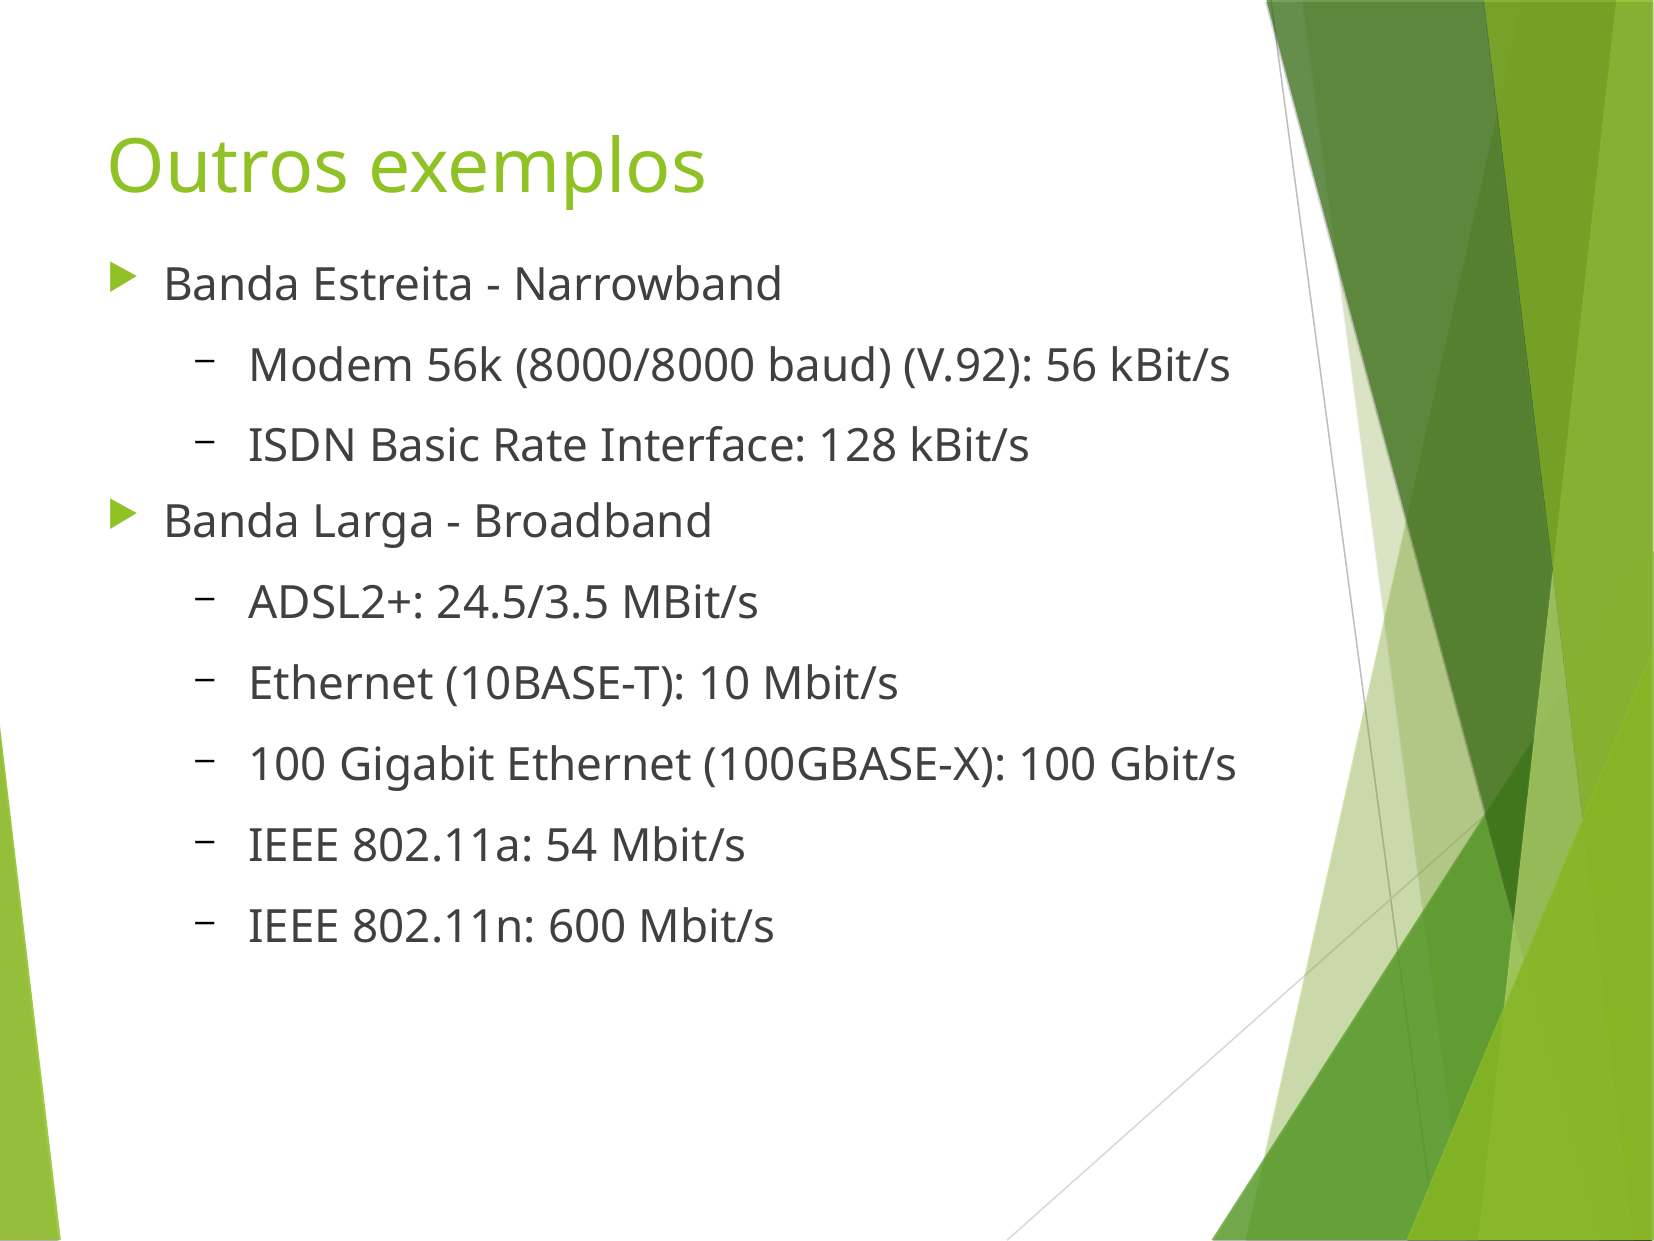

# Outros exemplos
Banda Estreita - Narrowband
Modem 56k (8000/8000 baud) (V.92): 56 kBit/s
ISDN Basic Rate Interface: 128 kBit/s
Banda Larga - Broadband
ADSL2+: 24.5/3.5 MBit/s
Ethernet (10BASE-T): 10 Mbit/s
100 Gigabit Ethernet (100GBASE-X): 100 Gbit/s
IEEE 802.11a: 54 Mbit/s
IEEE 802.11n: 600 Mbit/s